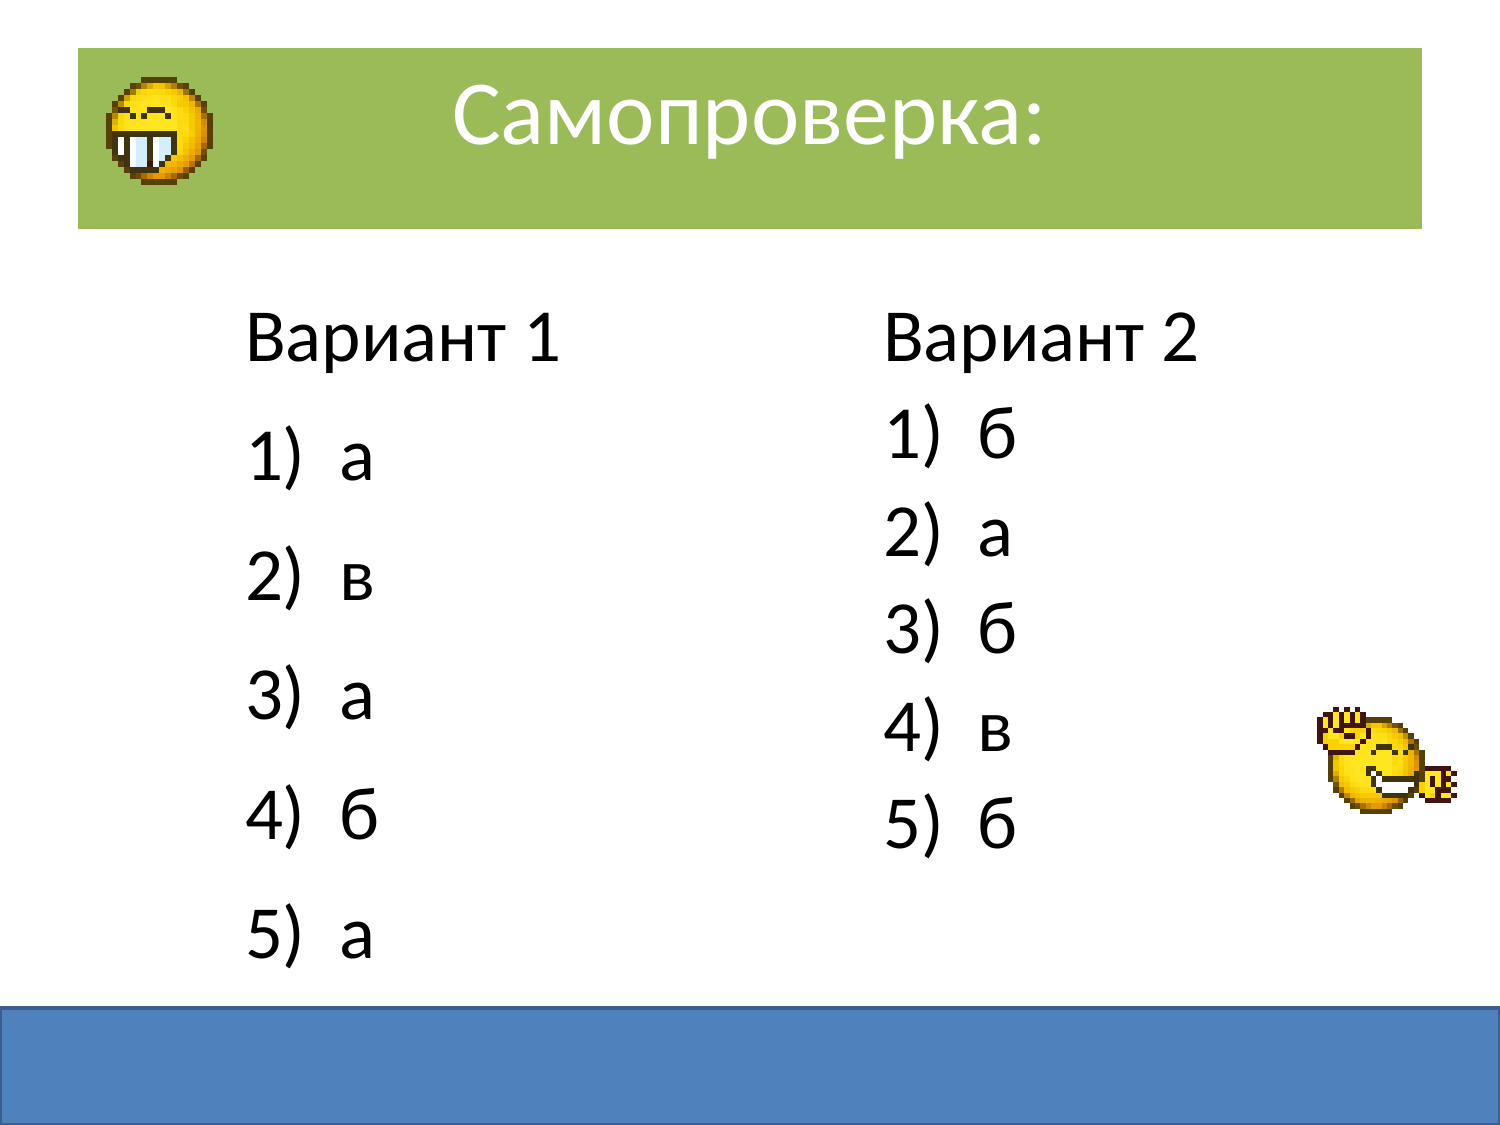

# Самопроверка:
Вариант 1
1) а
2) в
3) а
4) б
5) а
Вариант 2
1) б
2) а
3) б
4) в
5) б